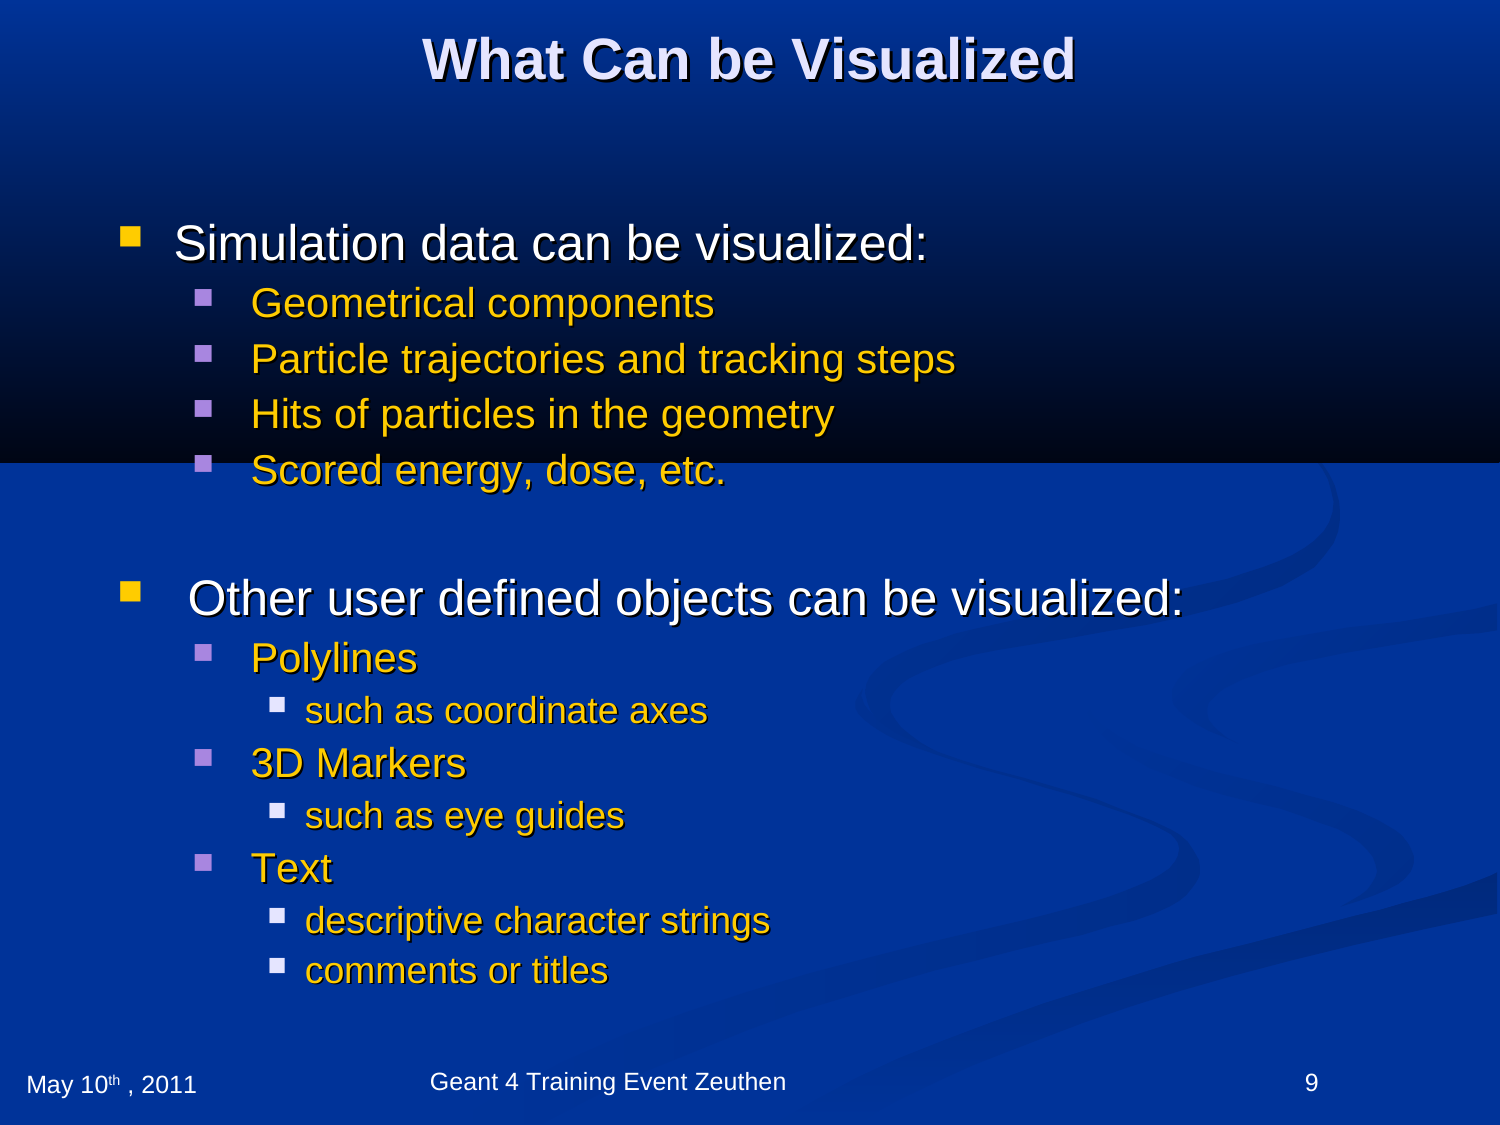

# What Can be Visualized
Simulation data can be visualized:
 Geometrical components
 Particle trajectories and tracking steps
 Hits of particles in the geometry
 Scored energy, dose, etc.
 Other user defined objects can be visualized:
 Polylines
such as coordinate axes
 3D Markers
such as eye guides
 Text
descriptive character strings
comments or titles
Introduction to Geant4 Visualization J. Perl
10 January 2011
9